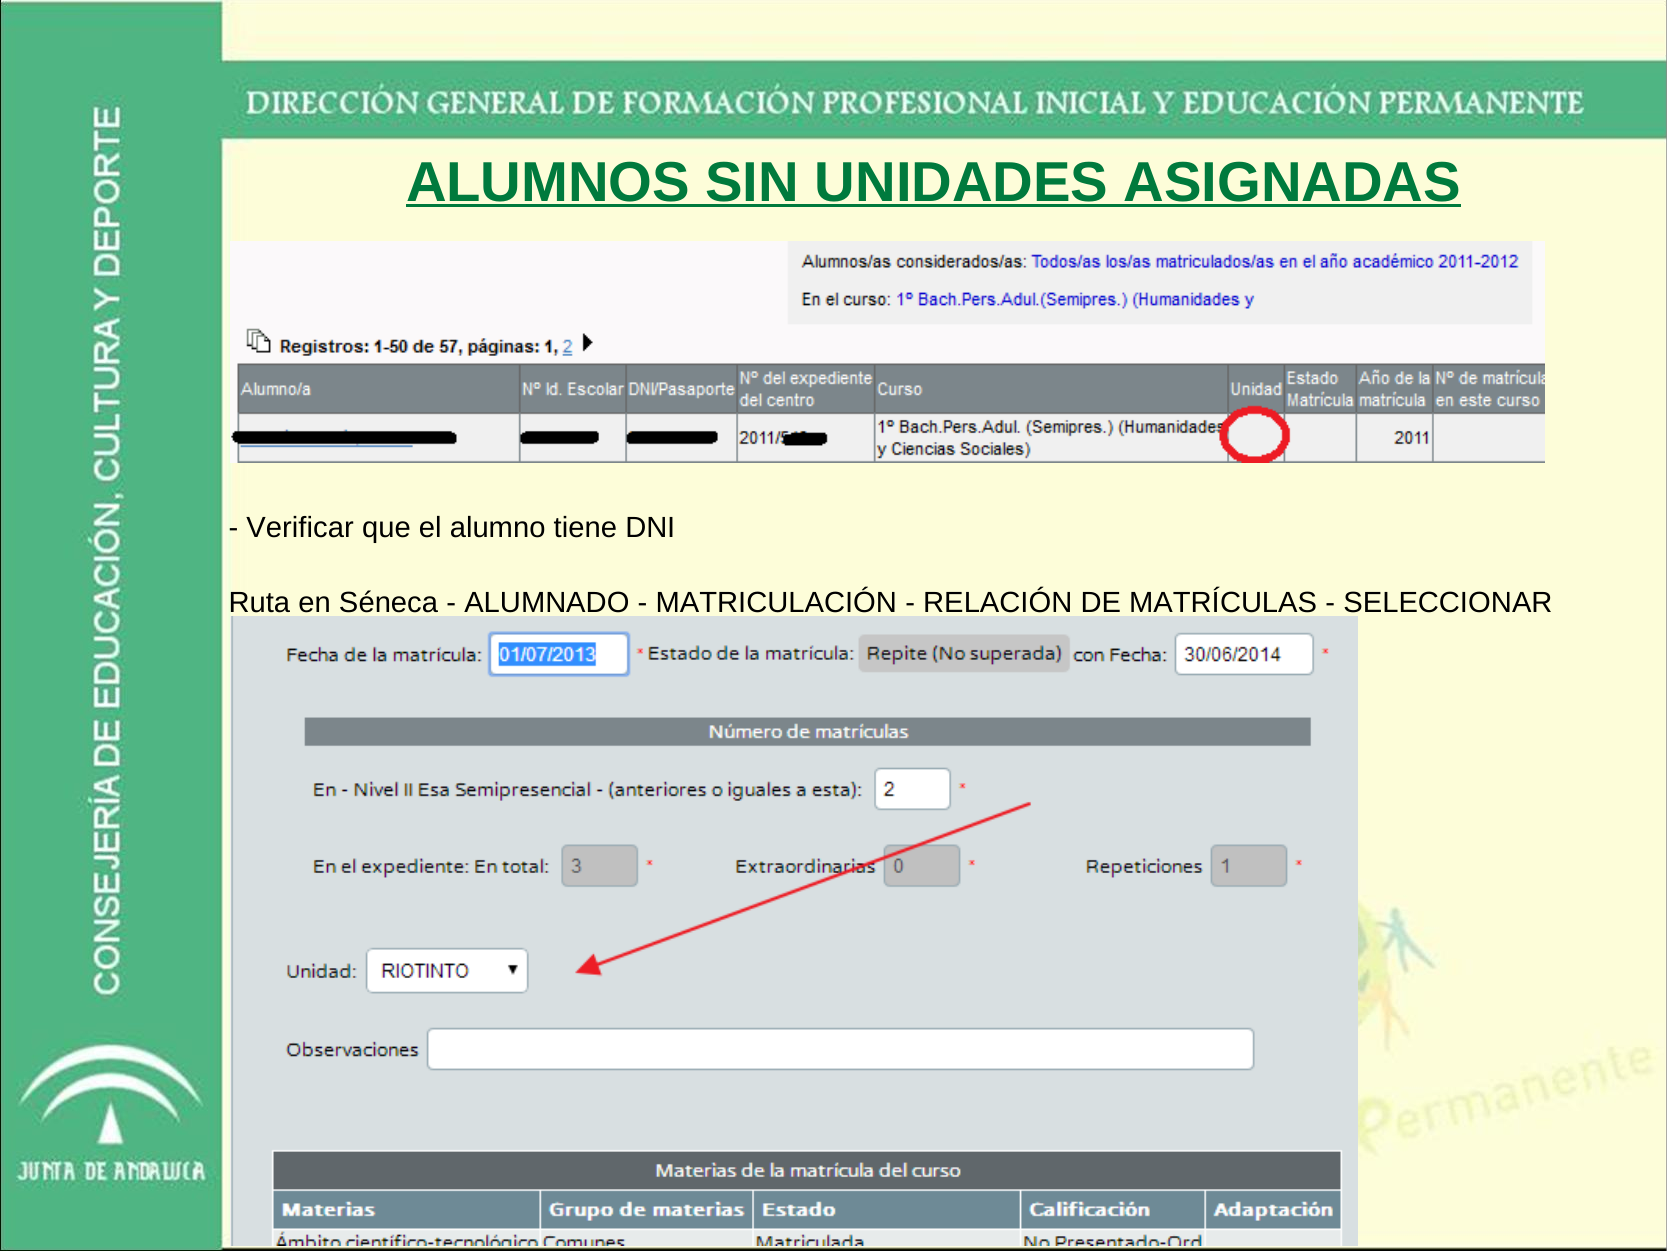

ALUMNOS SIN UNIDADES ASIGNADAS
- Verificar que el alumno tiene DNI
Ruta en Séneca - ALUMNADO - MATRICULACIÓN - RELACIÓN DE MATRÍCULAS - SELECCIONAR ENSEÑANZA - FICHA DEL ALUMNO
Si buscamos al alumno/a en el centro: